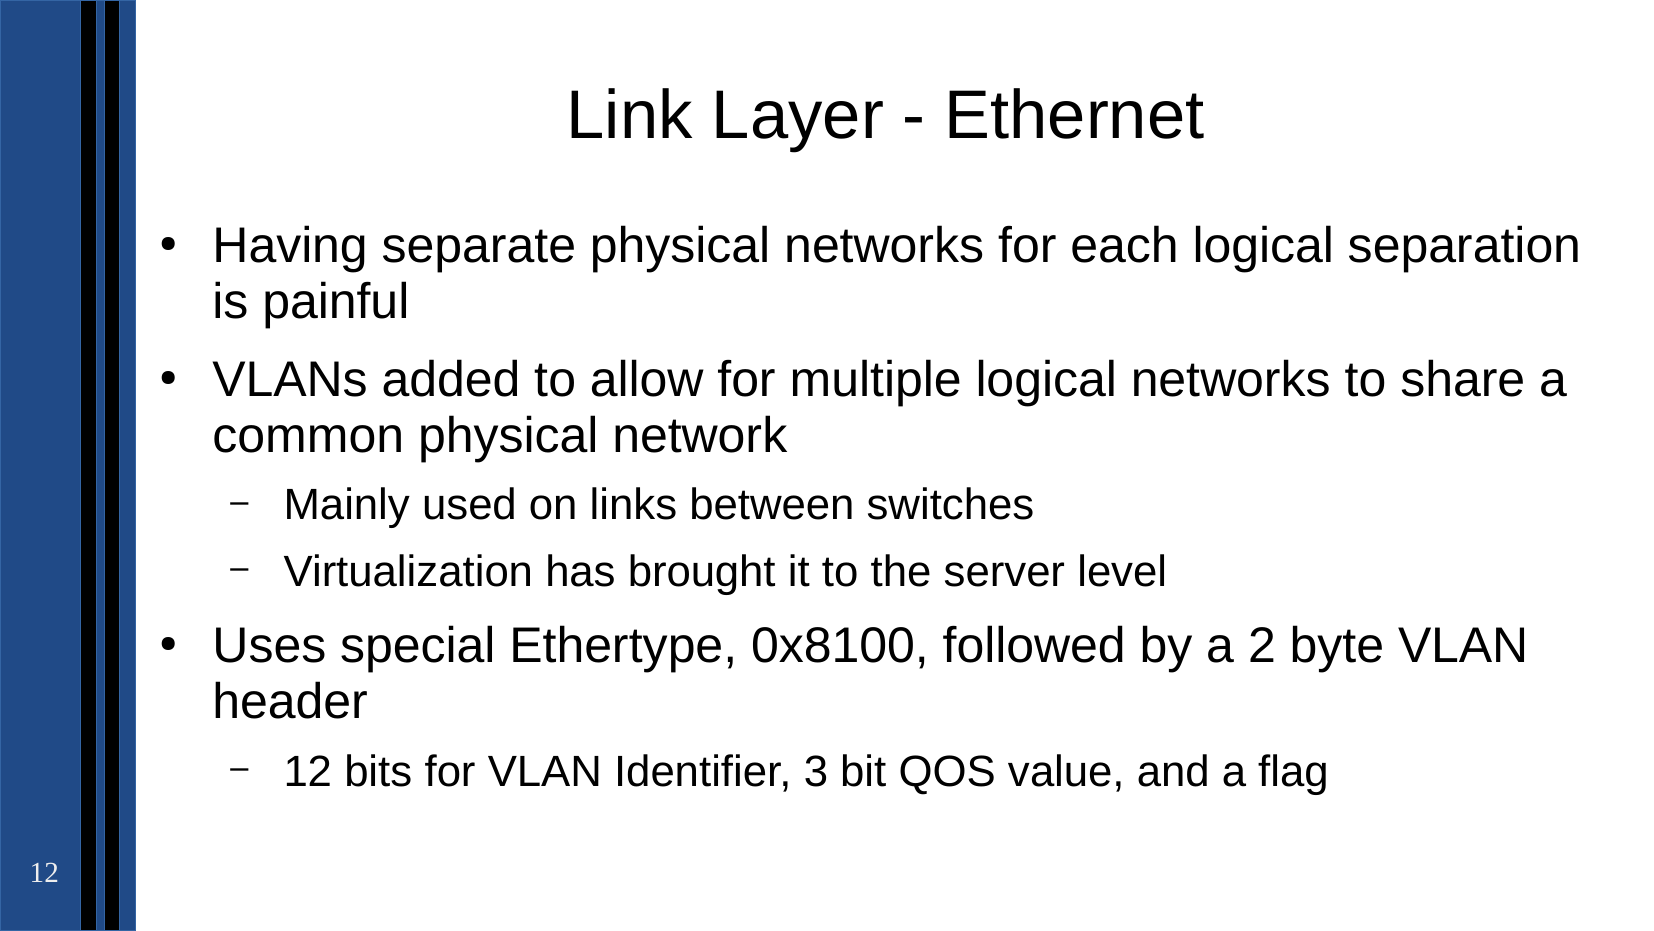

# Link Layer - Ethernet
Having separate physical networks for each logical separation is painful
VLANs added to allow for multiple logical networks to share a common physical network
Mainly used on links between switches
Virtualization has brought it to the server level
Uses special Ethertype, 0x8100, followed by a 2 byte VLAN header
12 bits for VLAN Identifier, 3 bit QOS value, and a flag
12